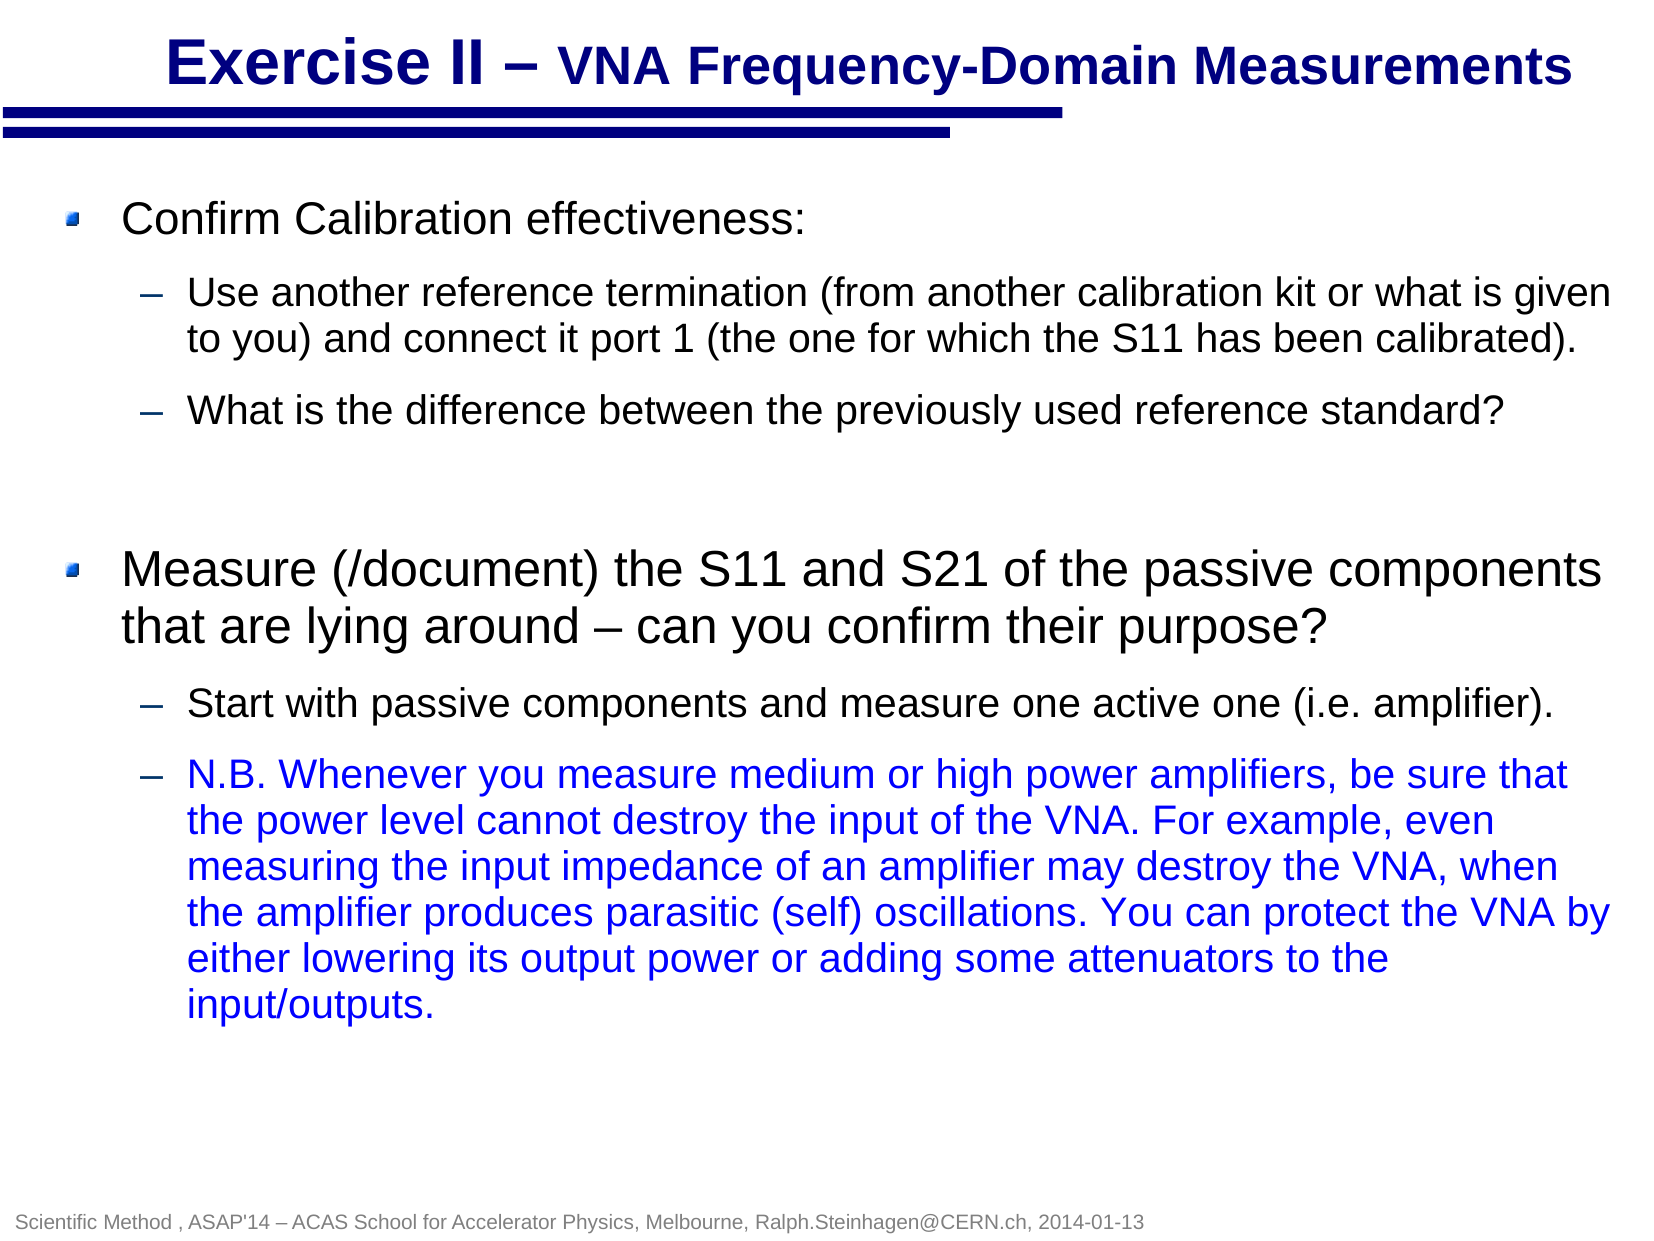

# Exercise II – VNA Frequency-Domain Measurements
Confirm Calibration effectiveness:
Use another reference termination (from another calibration kit or what is given to you) and connect it port 1 (the one for which the S11 has been calibrated).
What is the difference between the previously used reference standard?
Measure (/document) the S11 and S21 of the passive components that are lying around – can you confirm their purpose?
Start with passive components and measure one active one (i.e. amplifier).
N.B. Whenever you measure medium or high power amplifiers, be sure that the power level cannot destroy the input of the VNA. For example, even measuring the input impedance of an amplifier may destroy the VNA, when the amplifier produces parasitic (self) oscillations. You can protect the VNA by either lowering its output power or adding some attenuators to the input/outputs.